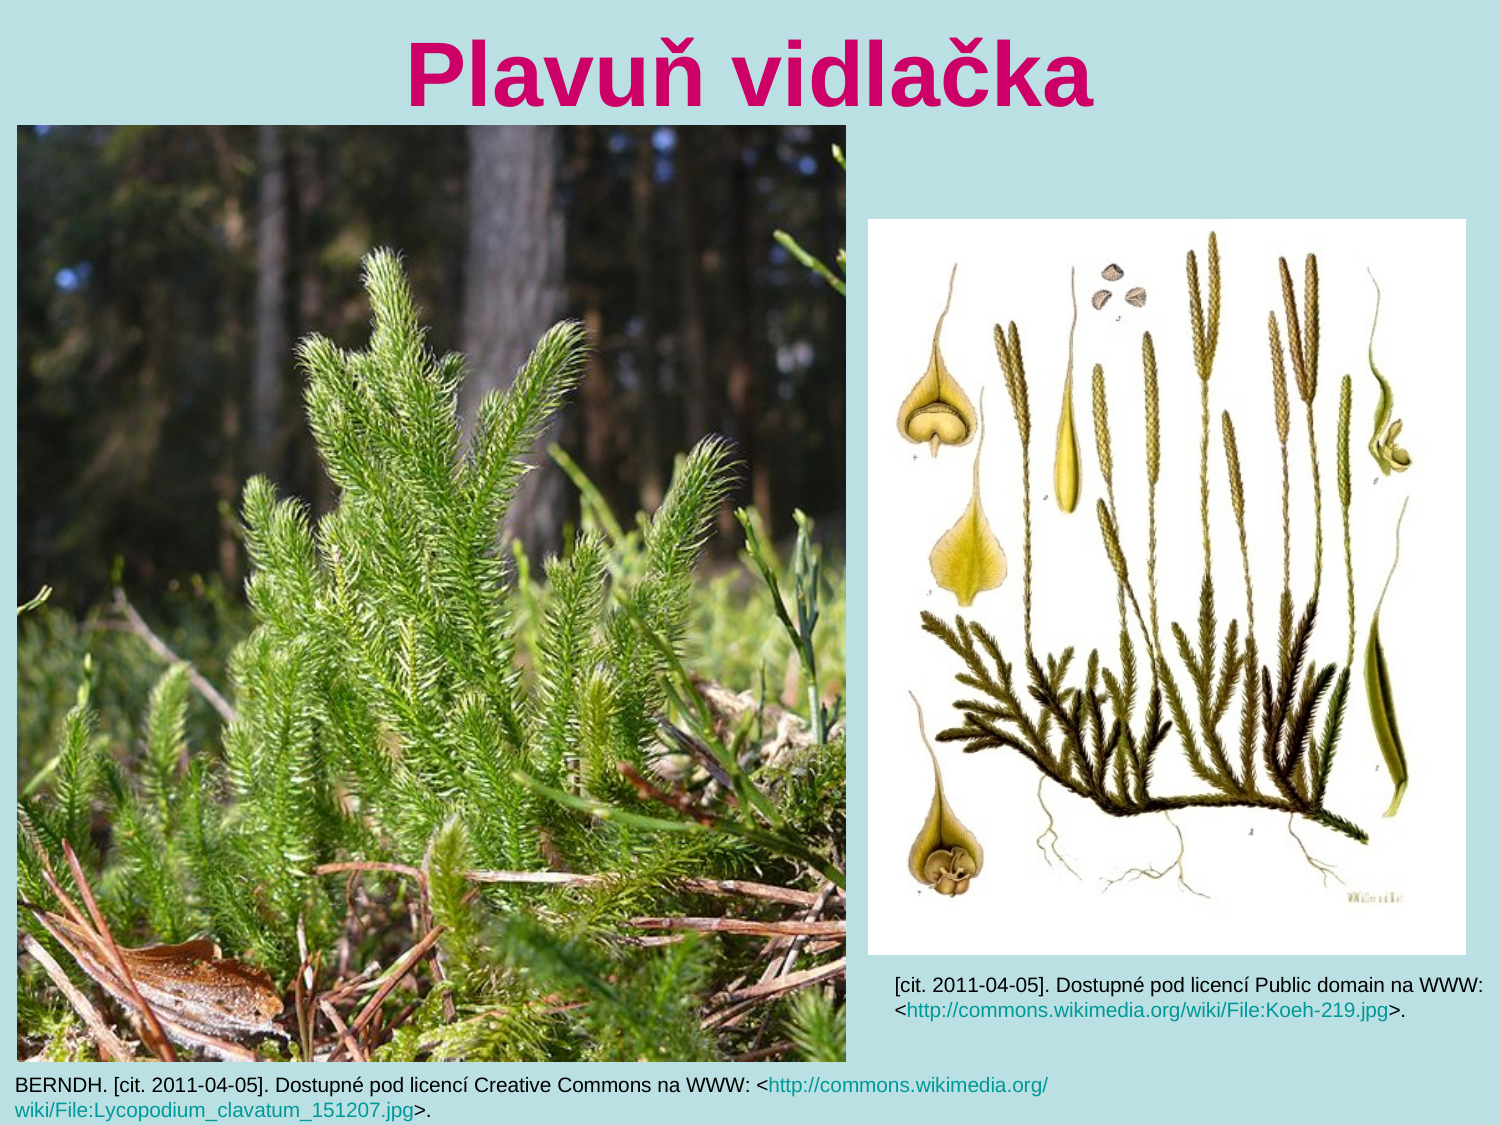

# Plavuň vidlačka
[cit. 2011-04-05]. Dostupné pod licencí Public domain na WWW:
<http://commons.wikimedia.org/wiki/File:Koeh-219.jpg>.
BERNDH. [cit. 2011-04-05]. Dostupné pod licencí Creative Commons na WWW: <http://commons.wikimedia.org/wiki/File:Lycopodium_clavatum_151207.jpg>.